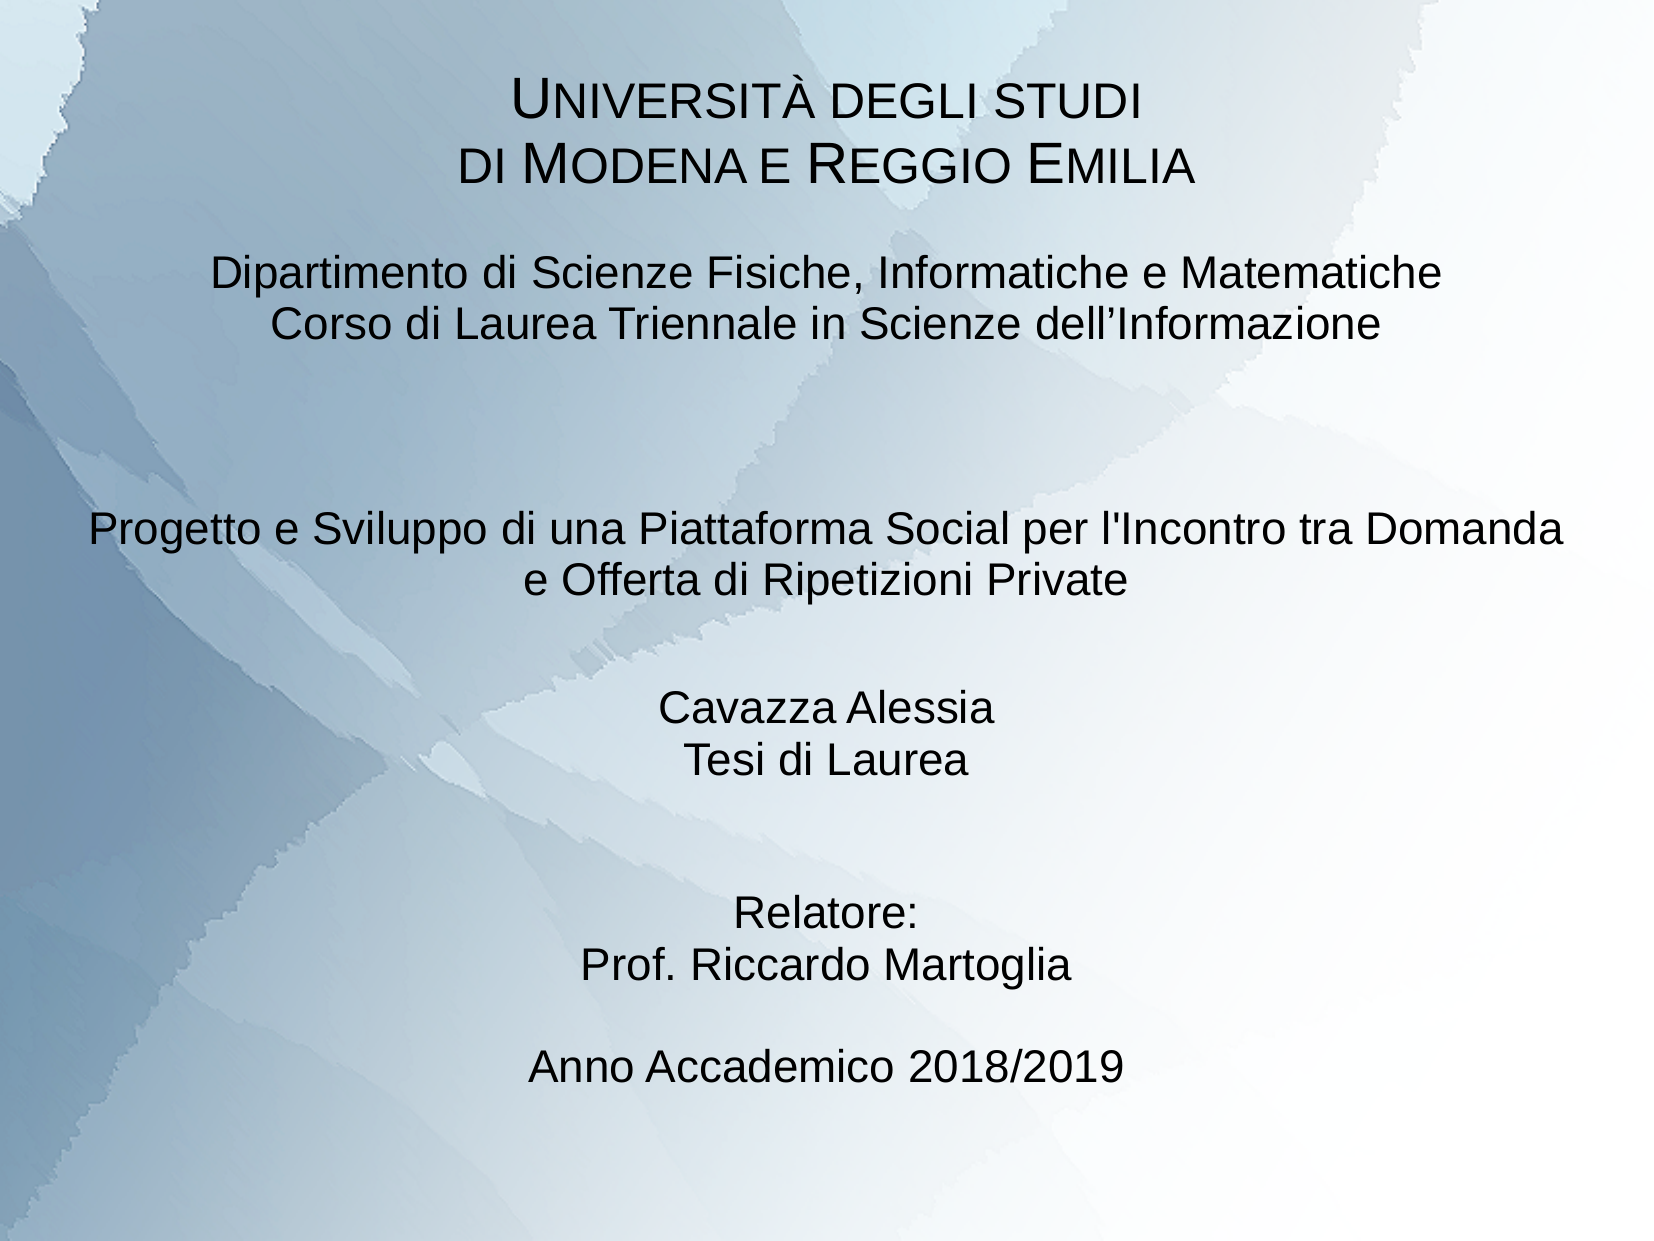

# UNIVERSITÀ DEGLI STUDI
DI MODENA E REGGIO EMILIA
Dipartimento di Scienze Fisiche, Informatiche e Matematiche
Corso di Laurea Triennale in Scienze dell’Informazione
Progetto e Sviluppo di una Piattaforma Social per l'Incontro tra Domanda e Offerta di Ripetizioni Private
Cavazza Alessia
Tesi di Laurea
Relatore:
Prof. Riccardo Martoglia
Anno Accademico 2018/2019